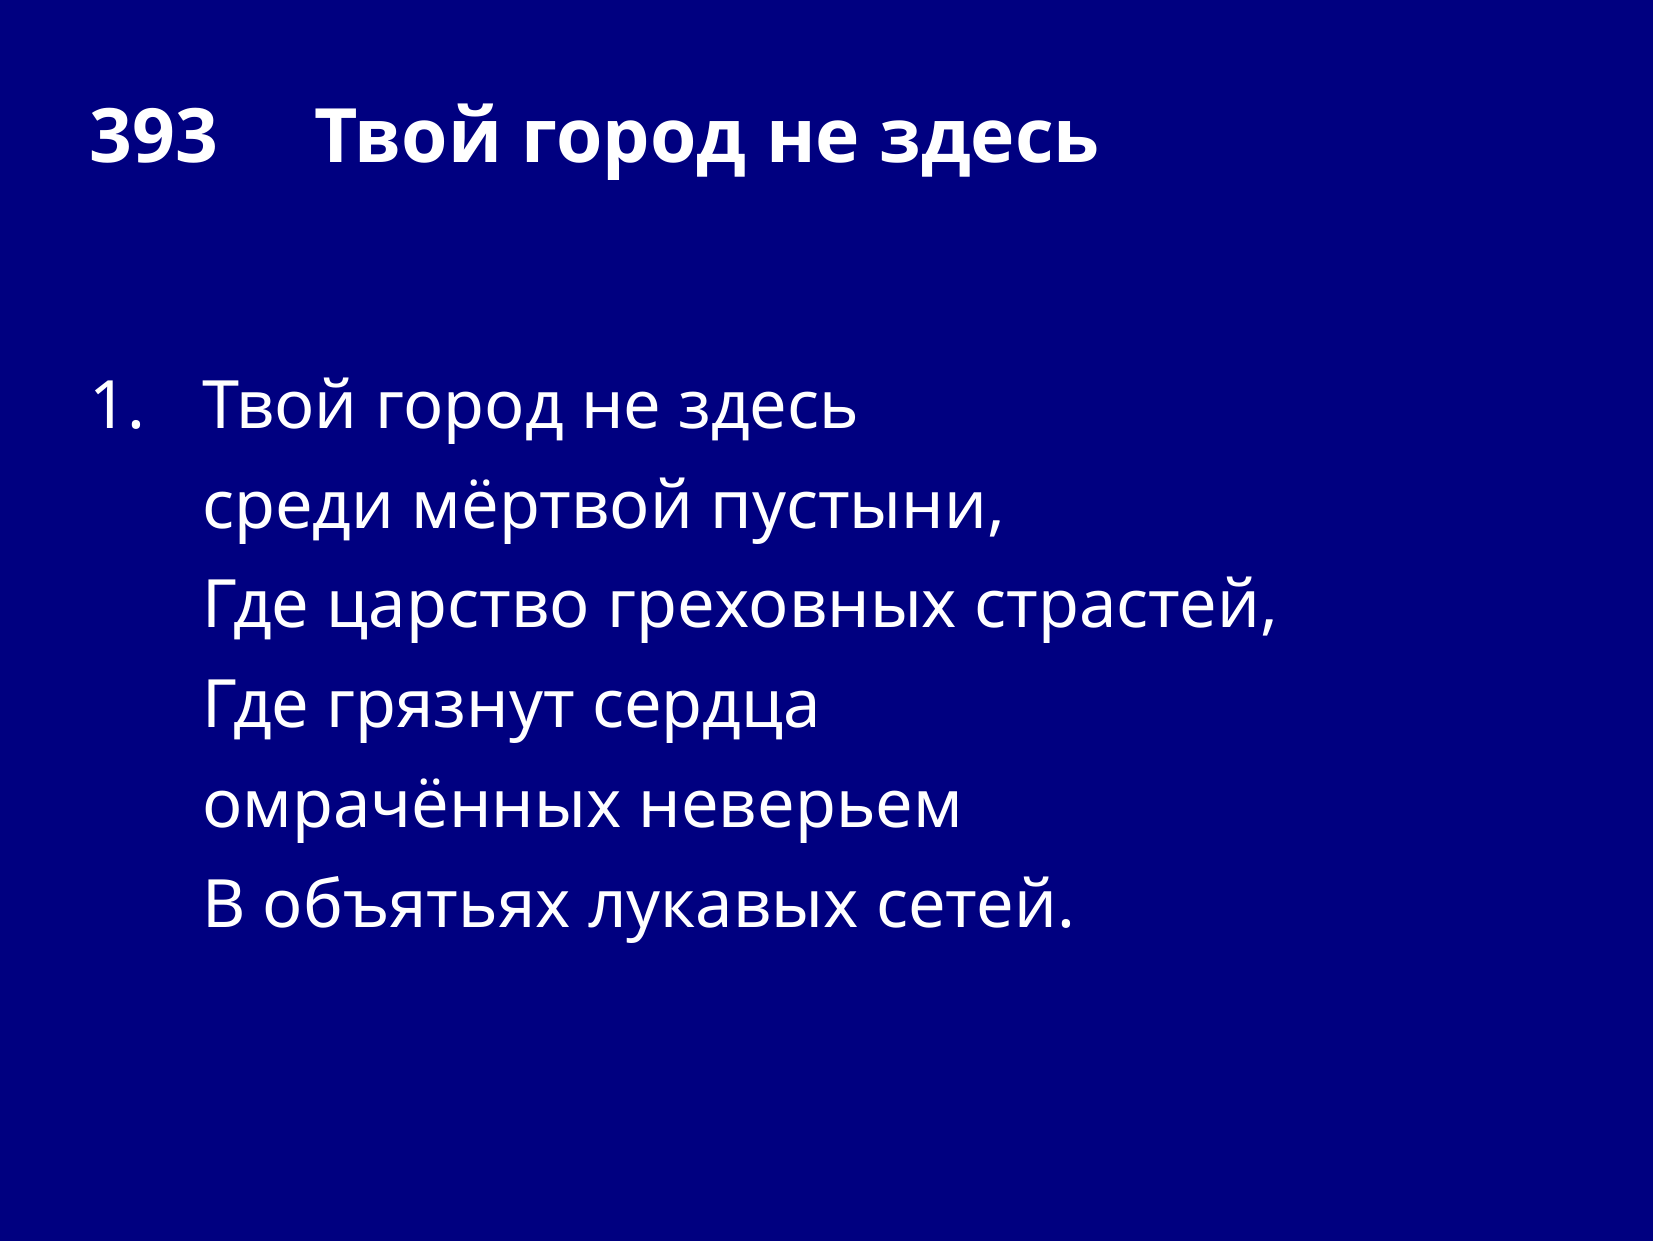

393	Твой город не здесь
1.	Твой город не здесь
	среди мёртвой пустыни,
	Где царство греховных страстей,
	Где грязнут сердца
	омрачённых неверьем
	В объятьях лукавых сетей.